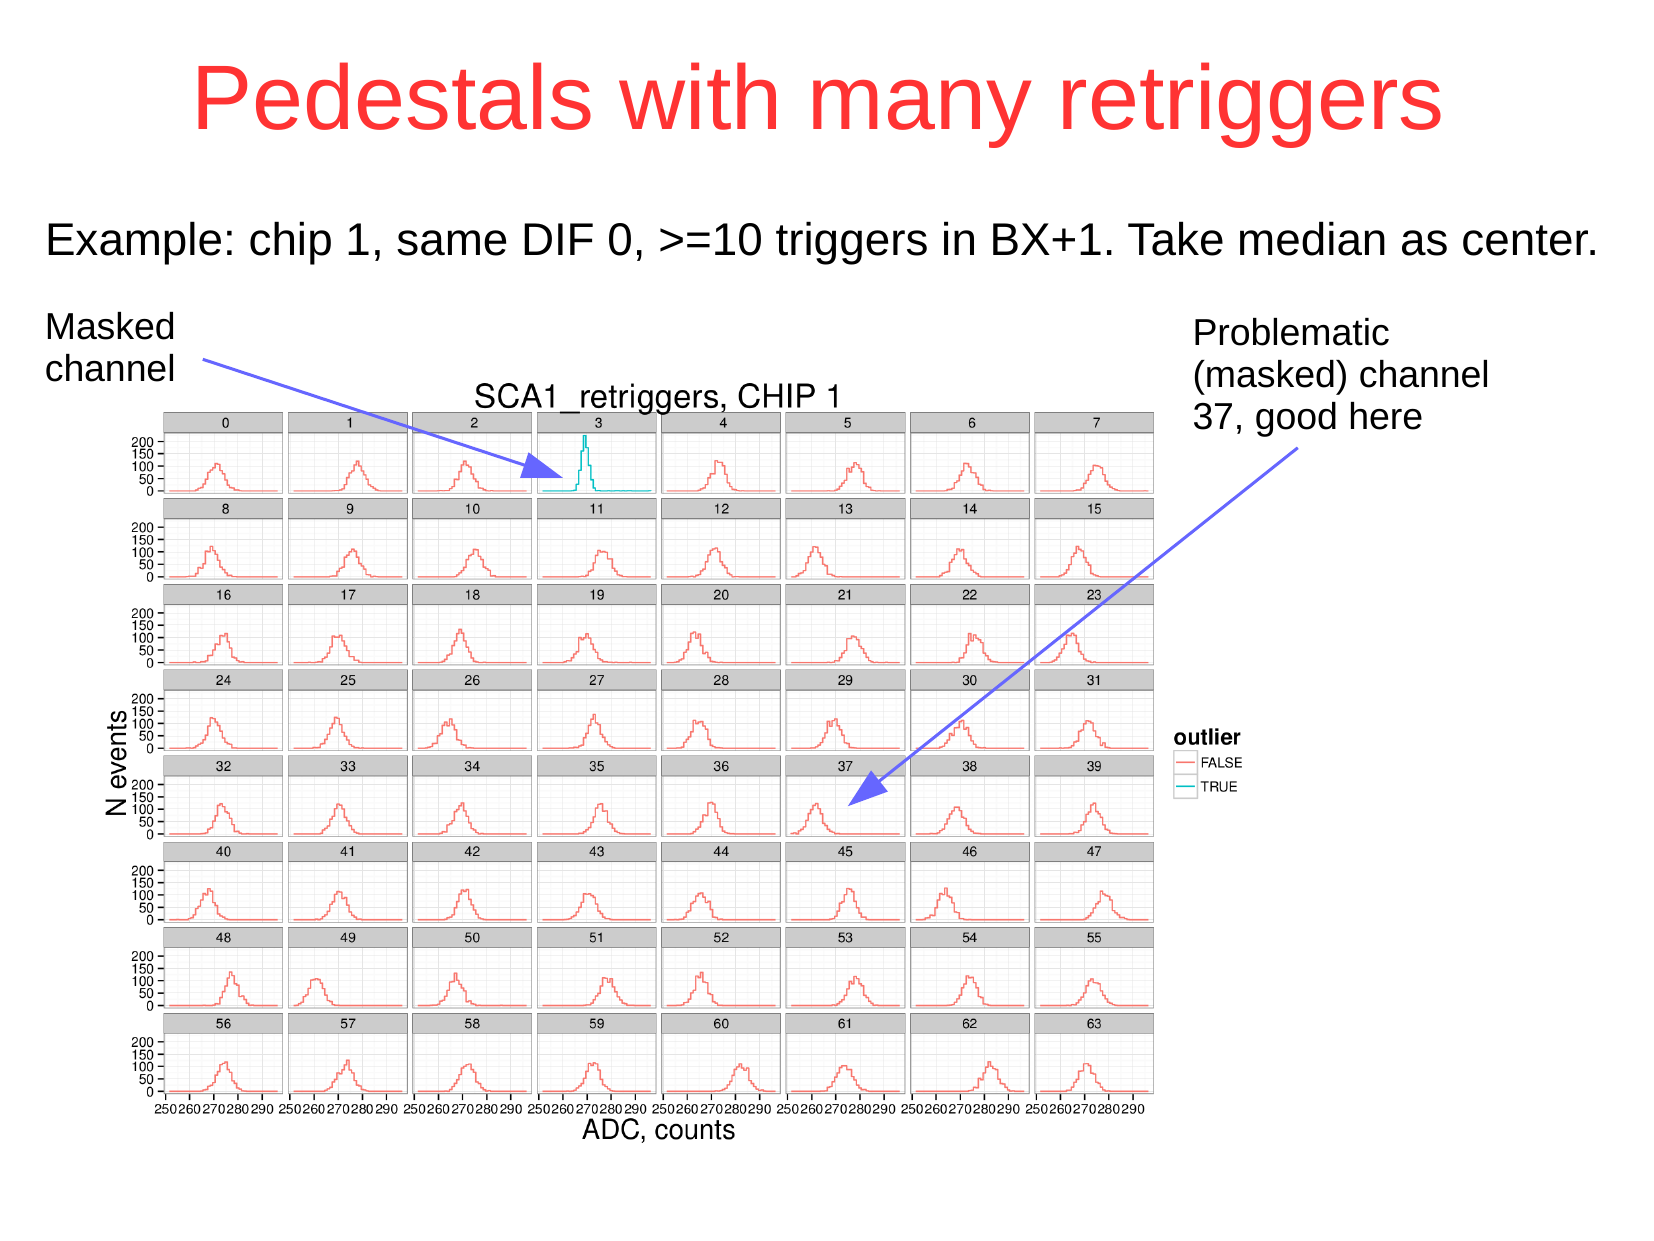

Pedestals with many retriggers
# Example: chip 1, same DIF 0, >=10 triggers in BX+1. Take median as center.
Masked channel
Problematic (masked) channel 37, good here